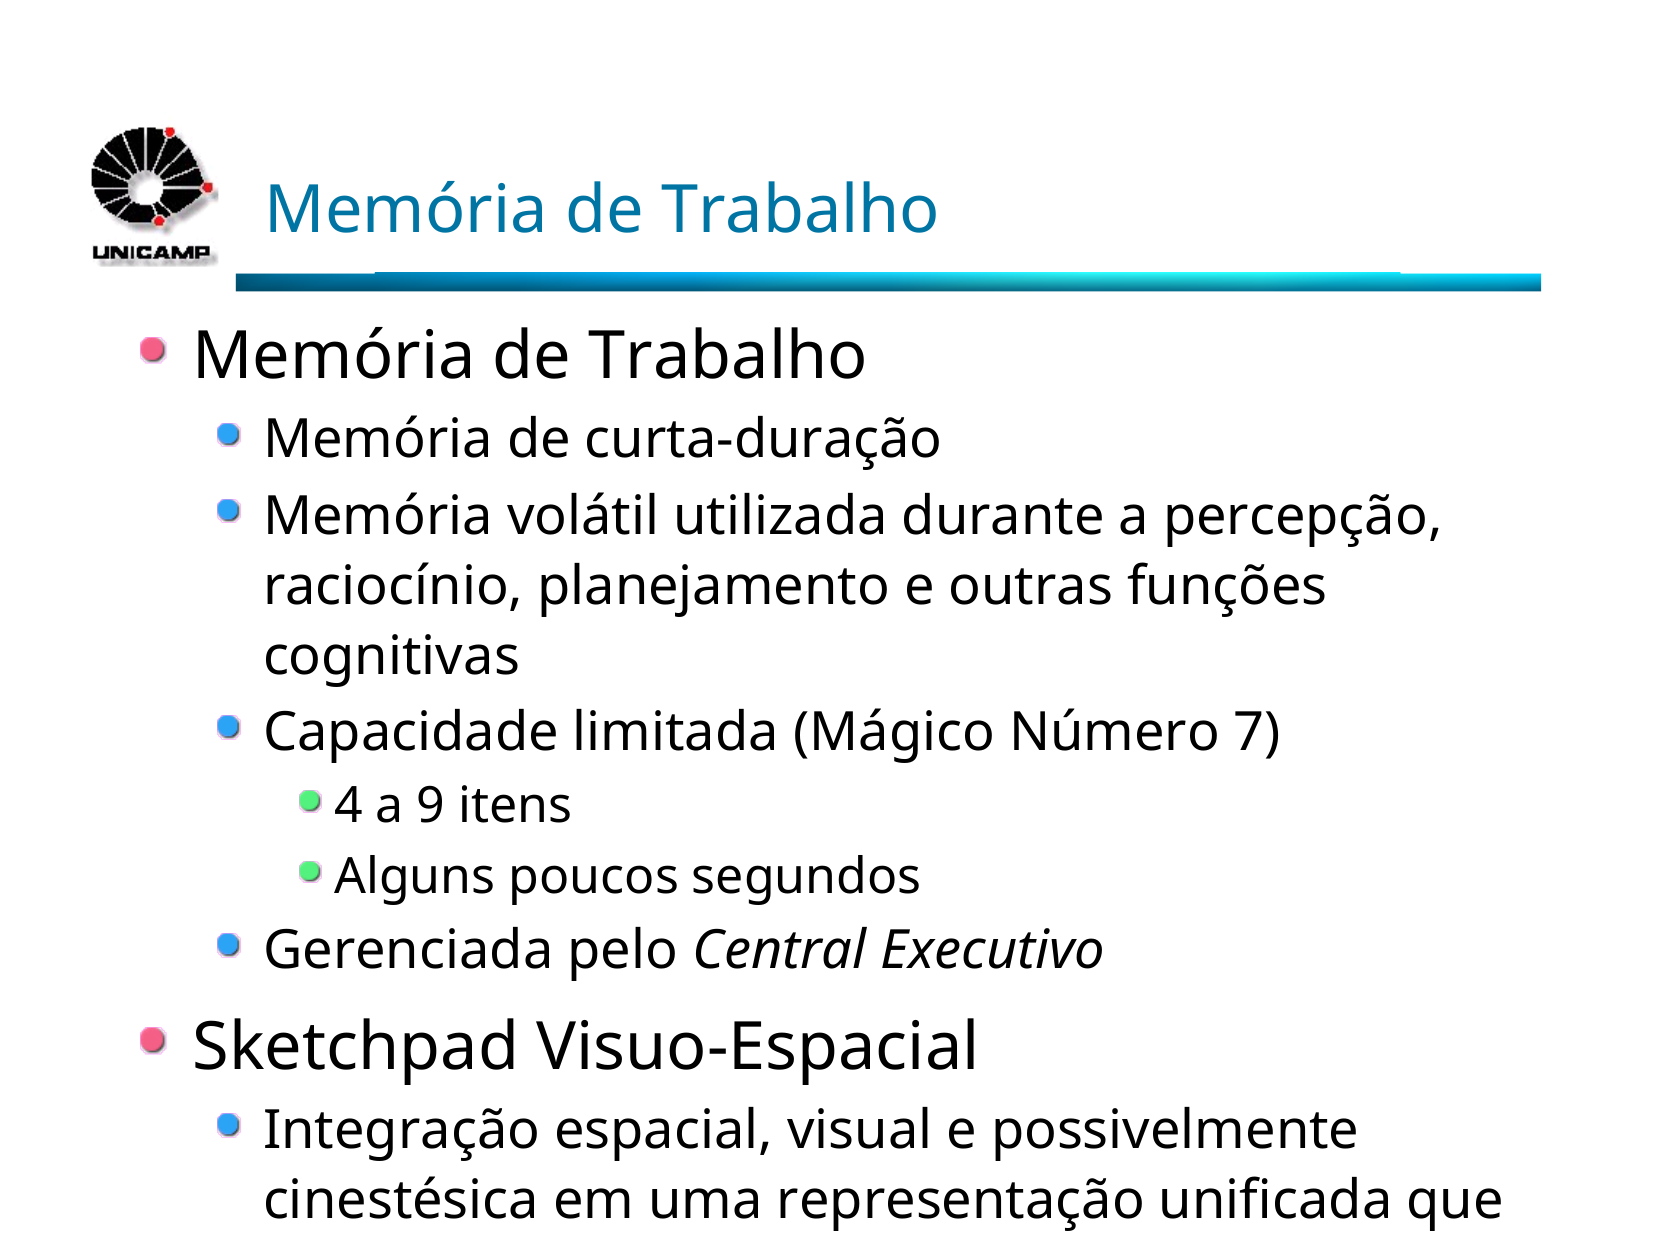

# Memória de Trabalho
Memória de Trabalho
Memória de curta-duração
Memória volátil utilizada durante a percepção, raciocínio, planejamento e outras funções cognitivas
Capacidade limitada (Mágico Número 7)
4 a 9 itens
Alguns poucos segundos
Gerenciada pelo Central Executivo
Sketchpad Visuo-Espacial
Integração espacial, visual e possivelmente cinestésica em uma representação unificada que pode ser armazenada por um tempo e manipulada